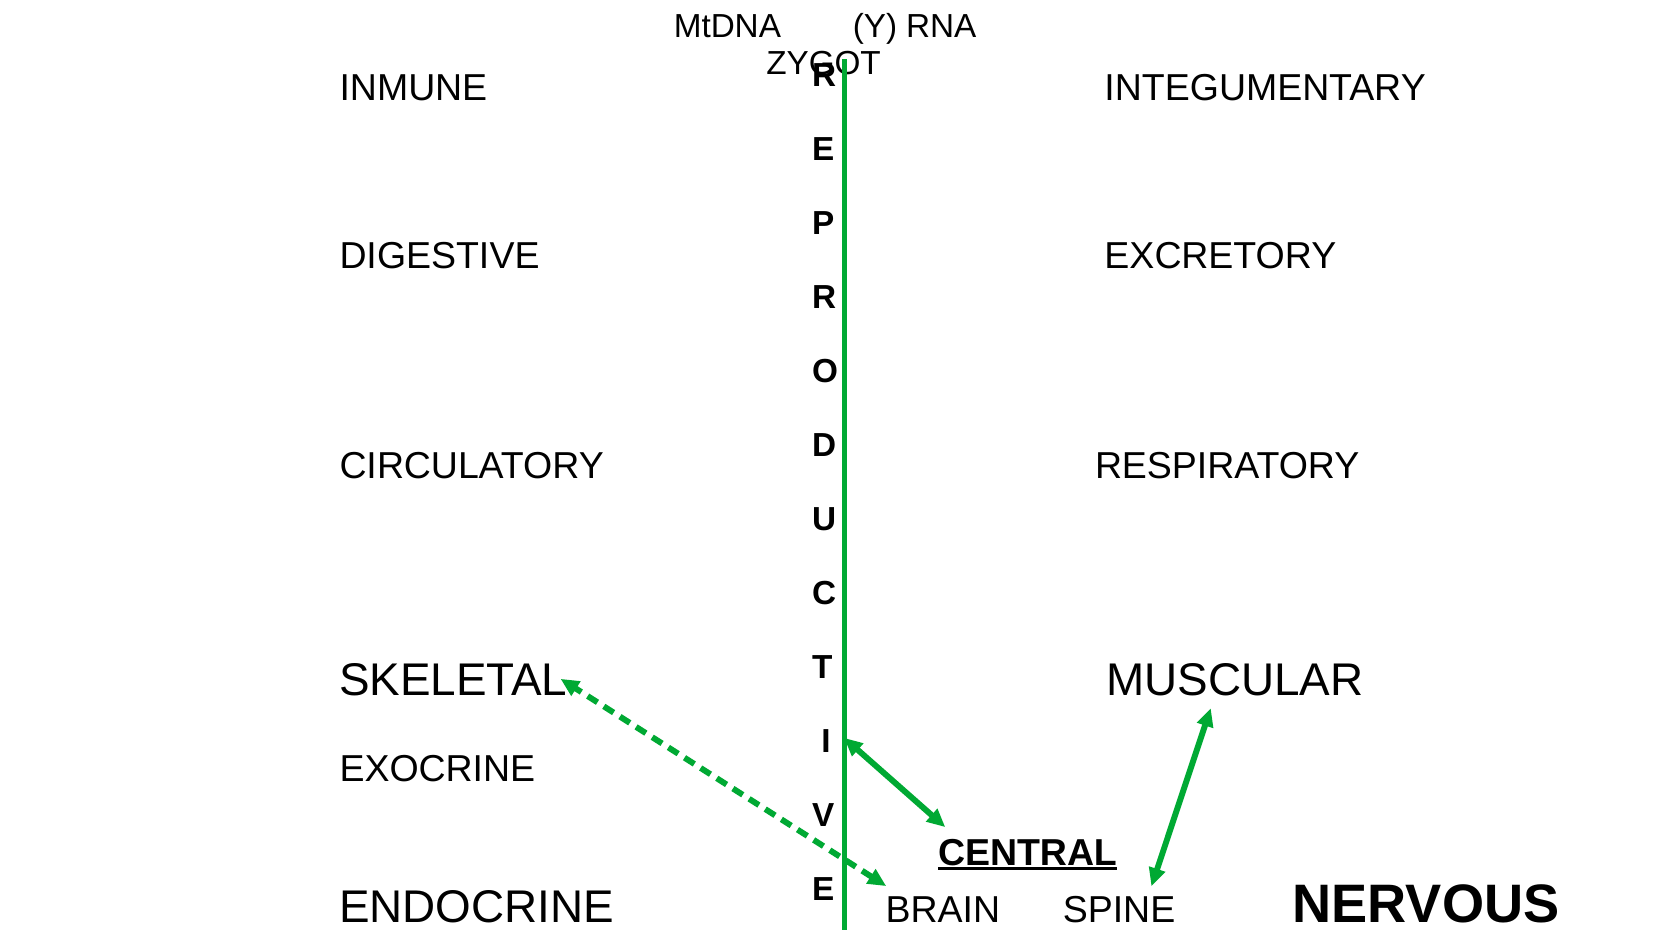

MtDNA (Y) RNA
 ZYGOT
R E P R O D U C T
 I V E
INMUNE INTEGUMENTARY
DIGESTIVE EXCRETORY
CIRCULATORY RESPIRATORY
SKELETAL MUSCULAR
EXOCRINE
 CENTRAL
ENDOCRINE BRAIN SPINE NERVOUS